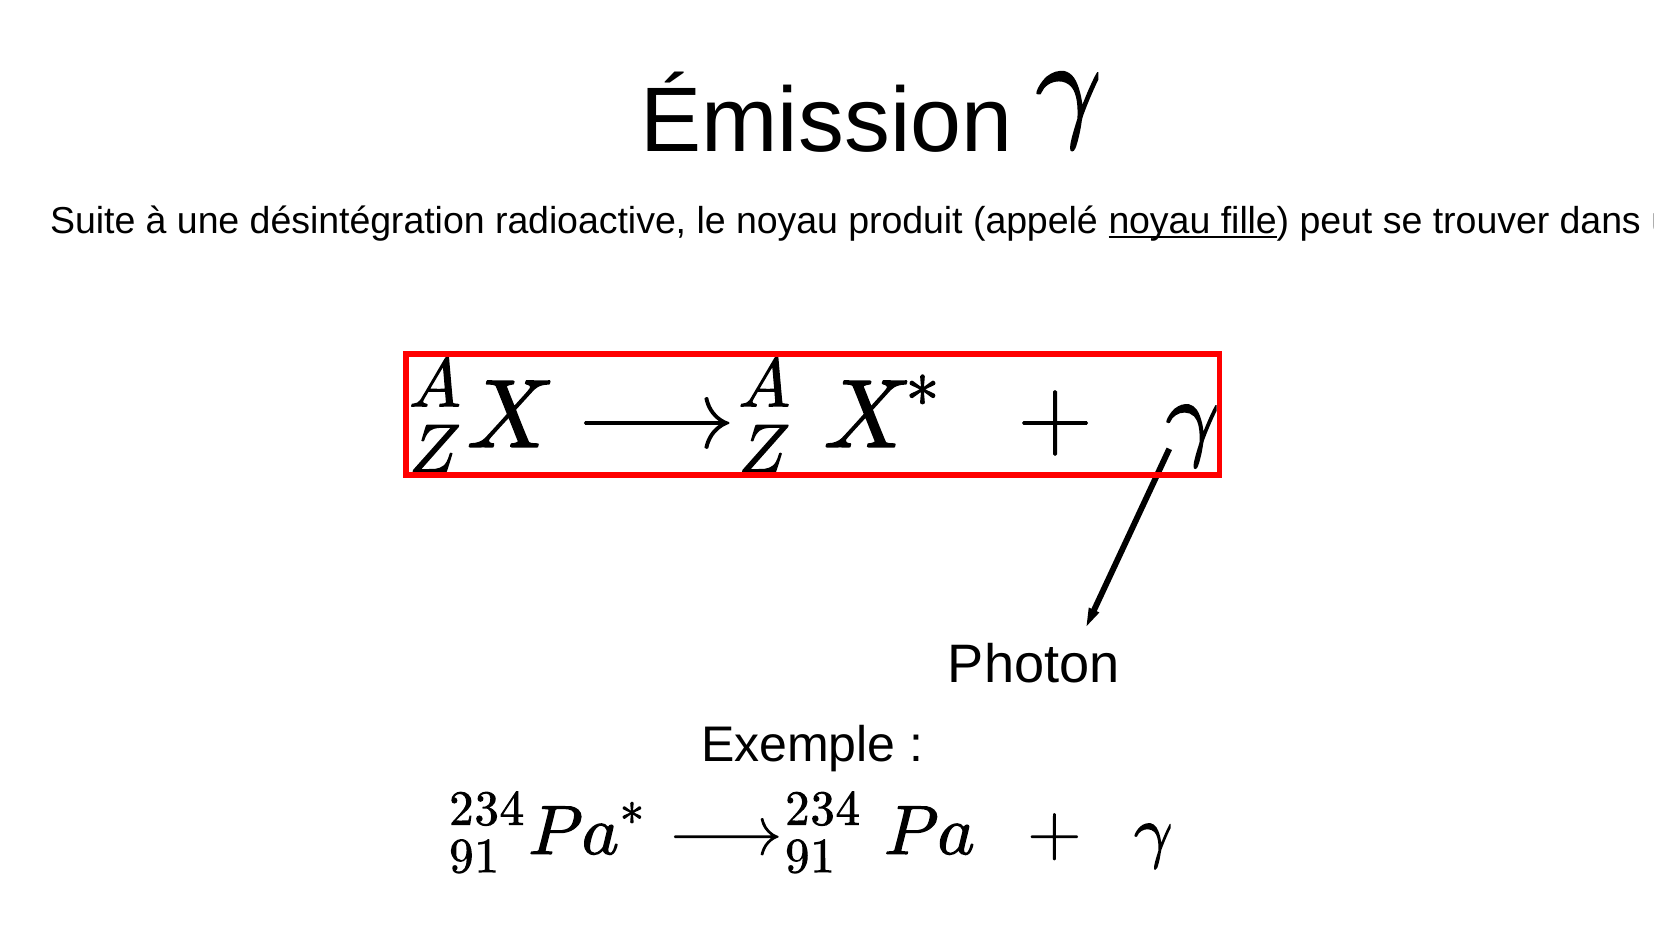

# Émission
Suite à une désintégration radioactive, le noyau produit (appelé noyau fille) peut se trouver dans un état excité noté *. Il va alors se désexciter en émettant un photon de haute énergie (rayons gamma)
Photon
Exemple :